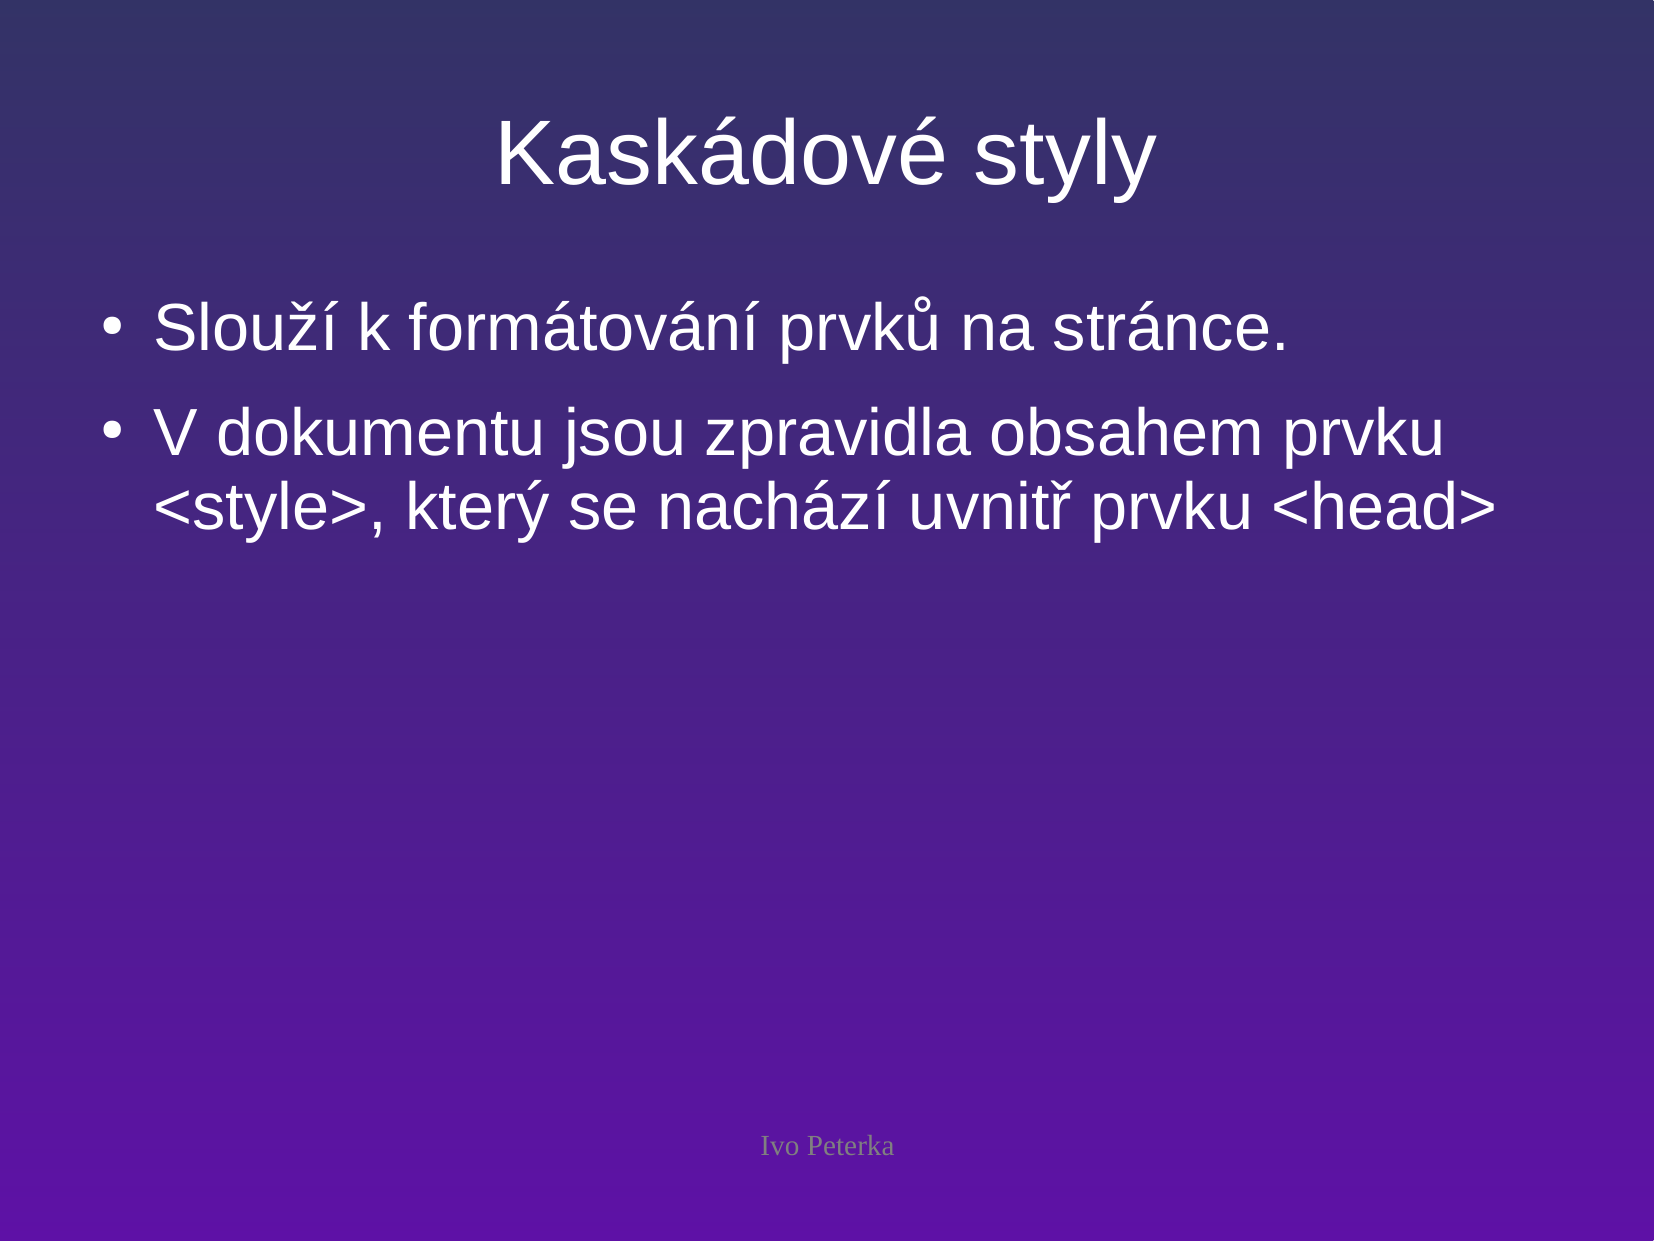

# Kaskádové styly
Slouží k formátování prvků na stránce.
V dokumentu jsou zpravidla obsahem prvku <style>, který se nachází uvnitř prvku <head>